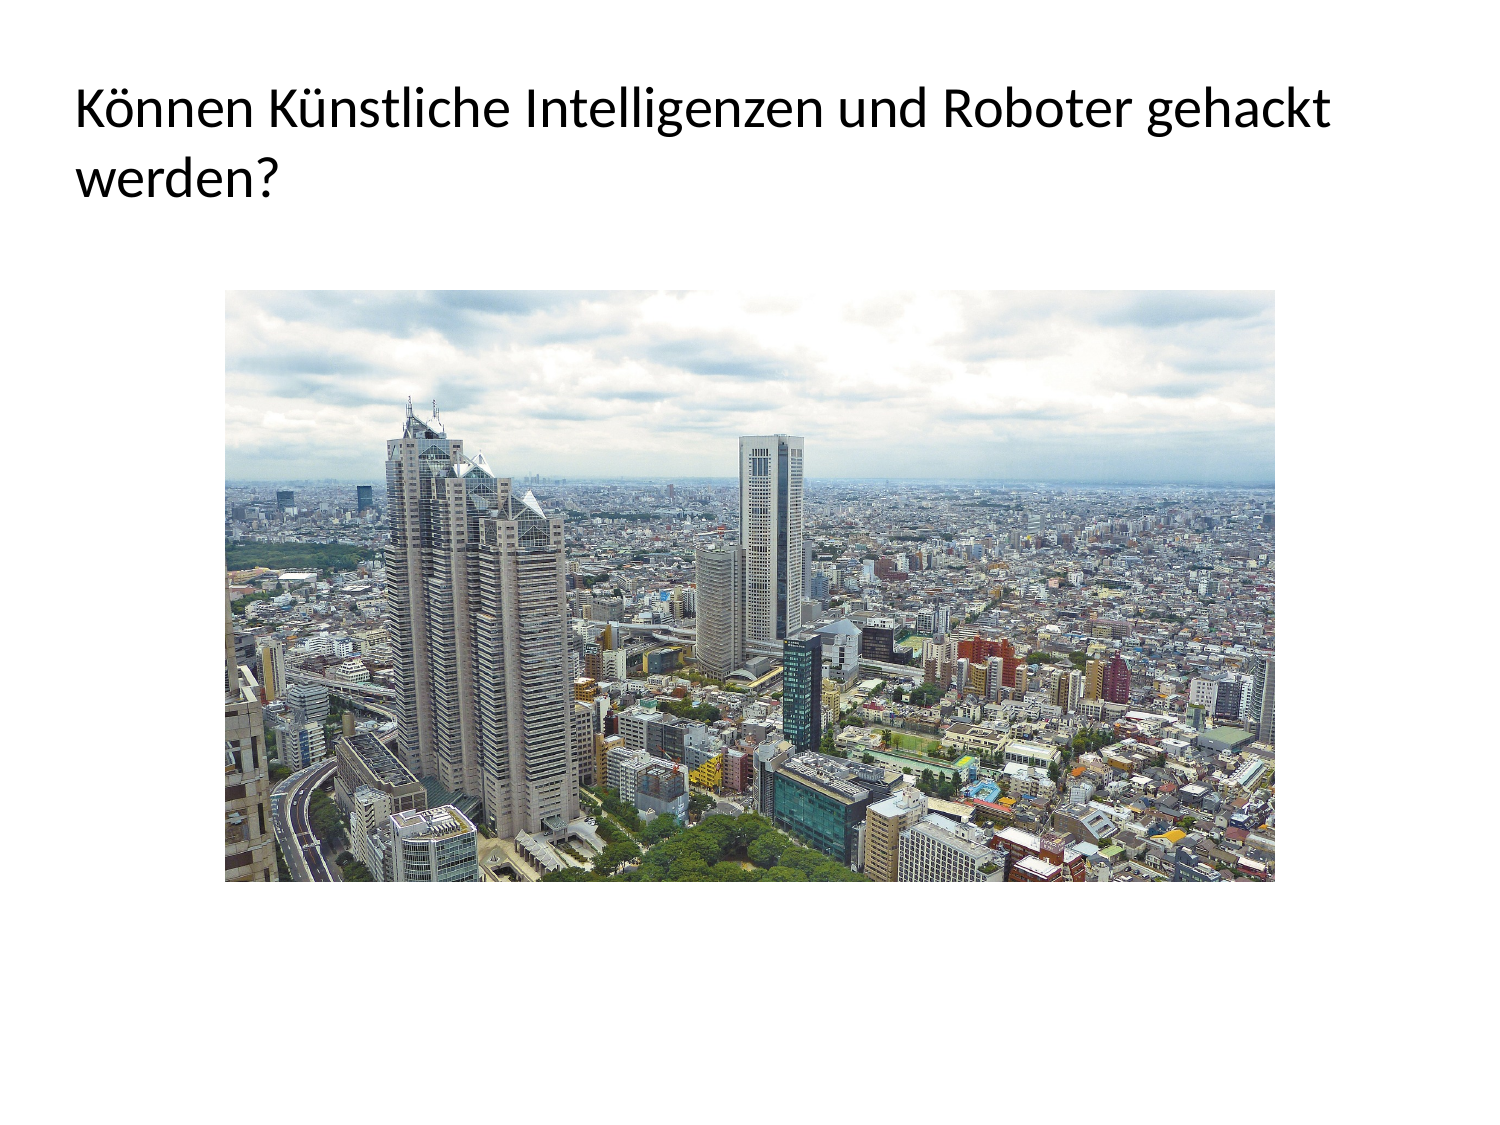

# Können Künstliche Intelligenzen und Roboter gehackt werden?